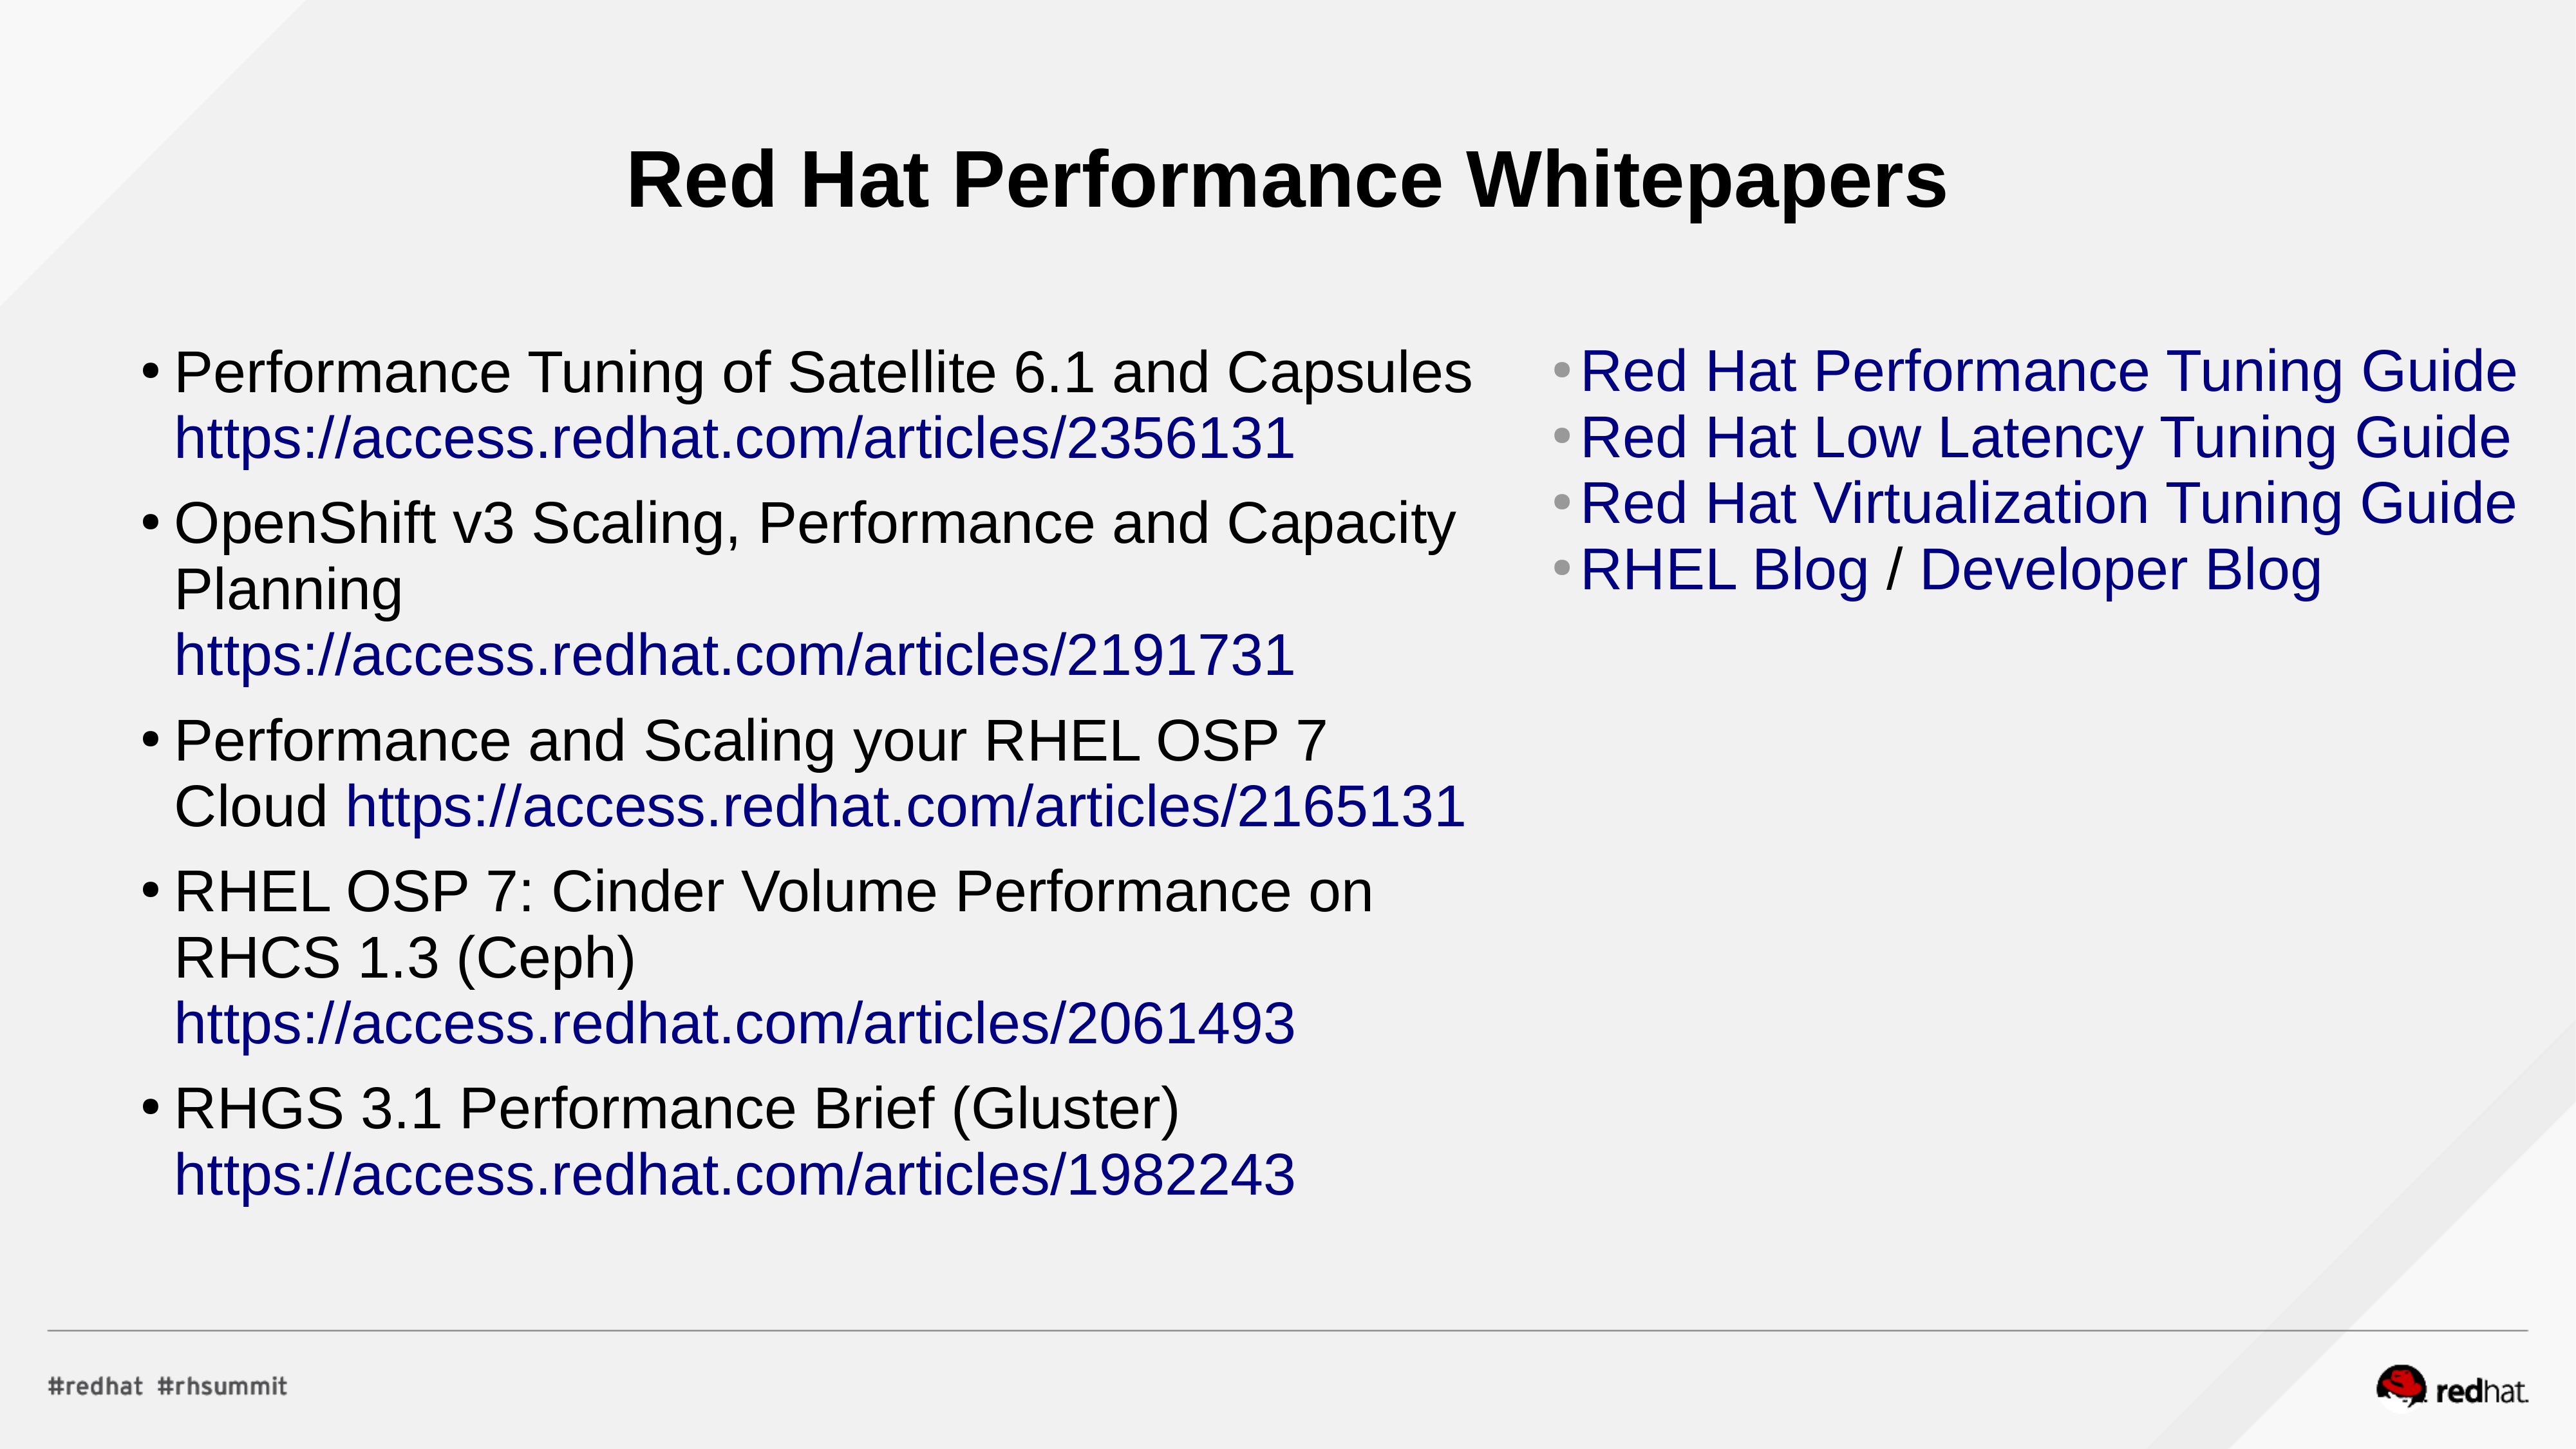

# Red Hat Performance Whitepapers
Red Hat Performance Tuning Guide
Red Hat Low Latency Tuning Guide
Red Hat Virtualization Tuning Guide
RHEL Blog / Developer Blog
Performance Tuning of Satellite 6.1 and Capsules https://access.redhat.com/articles/2356131
OpenShift v3 Scaling, Performance and Capacity Planning https://access.redhat.com/articles/2191731
Performance and Scaling your RHEL OSP 7 Cloud https://access.redhat.com/articles/2165131
RHEL OSP 7: Cinder Volume Performance on RHCS 1.3 (Ceph) https://access.redhat.com/articles/2061493
RHGS 3.1 Performance Brief (Gluster) https://access.redhat.com/articles/1982243